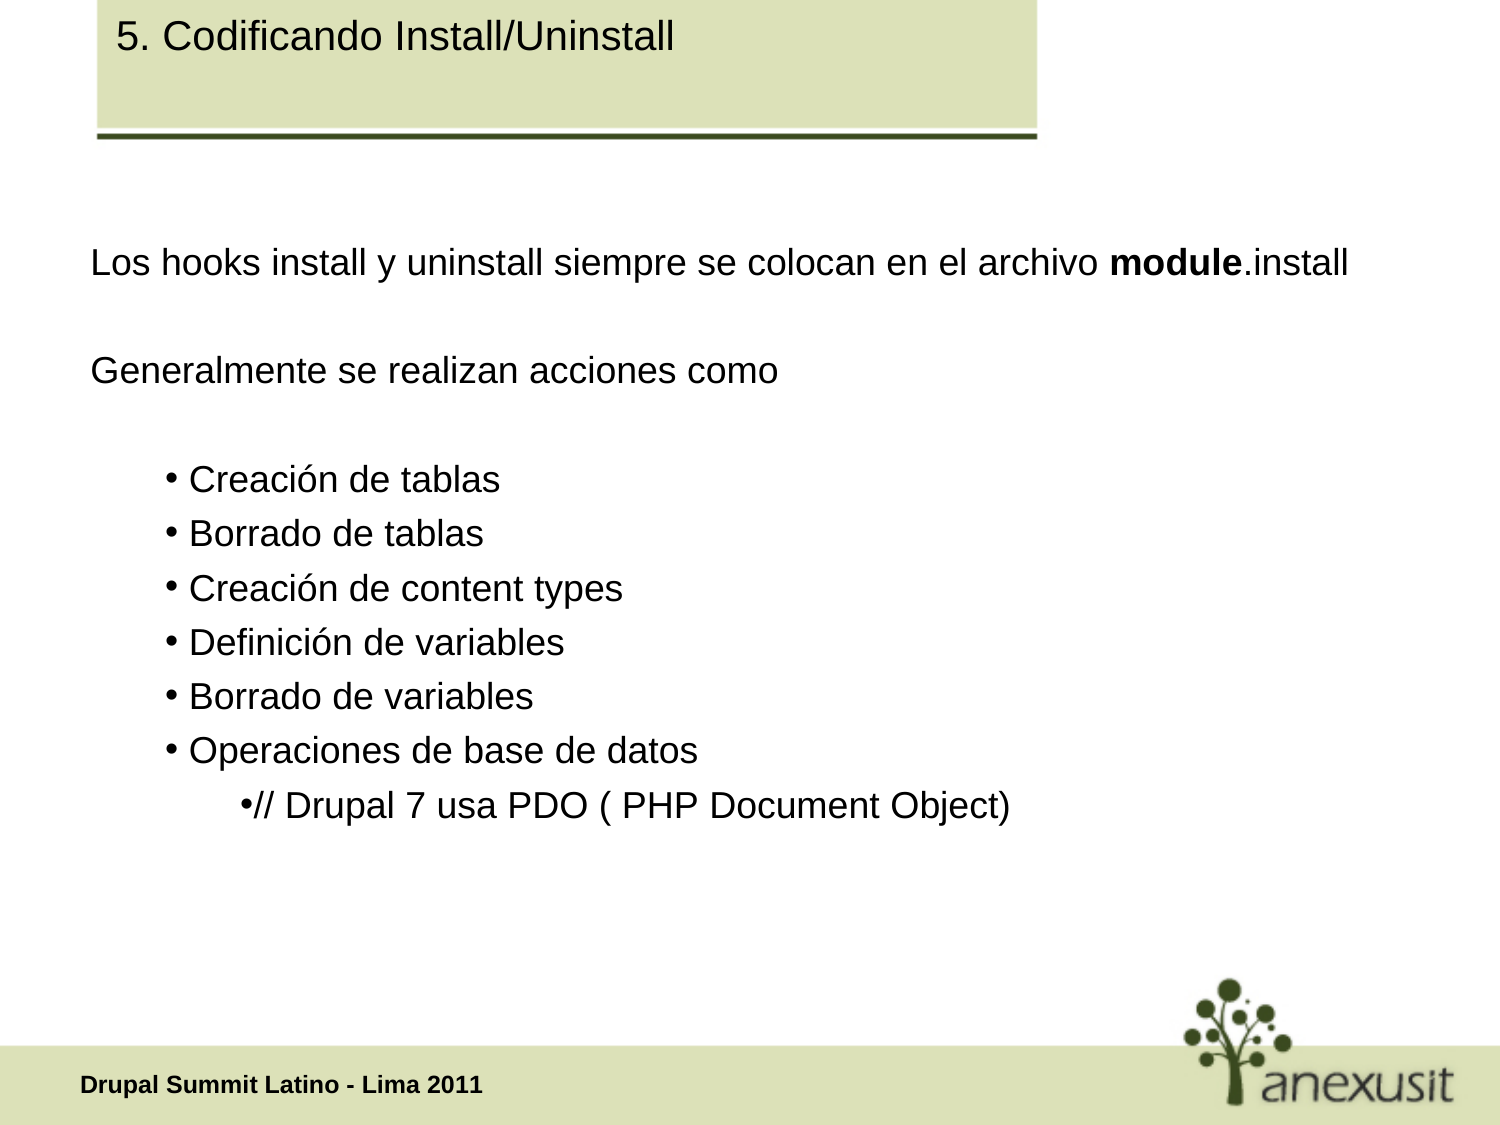

5. Codificando Install/Uninstall
Los hooks install y uninstall siempre se colocan en el archivo module.install
Generalmente se realizan acciones como
 Creación de tablas
 Borrado de tablas
 Creación de content types
 Definición de variables
 Borrado de variables
 Operaciones de base de datos
// Drupal 7 usa PDO ( PHP Document Object)
Drupal Summit Latino - Lima 2011